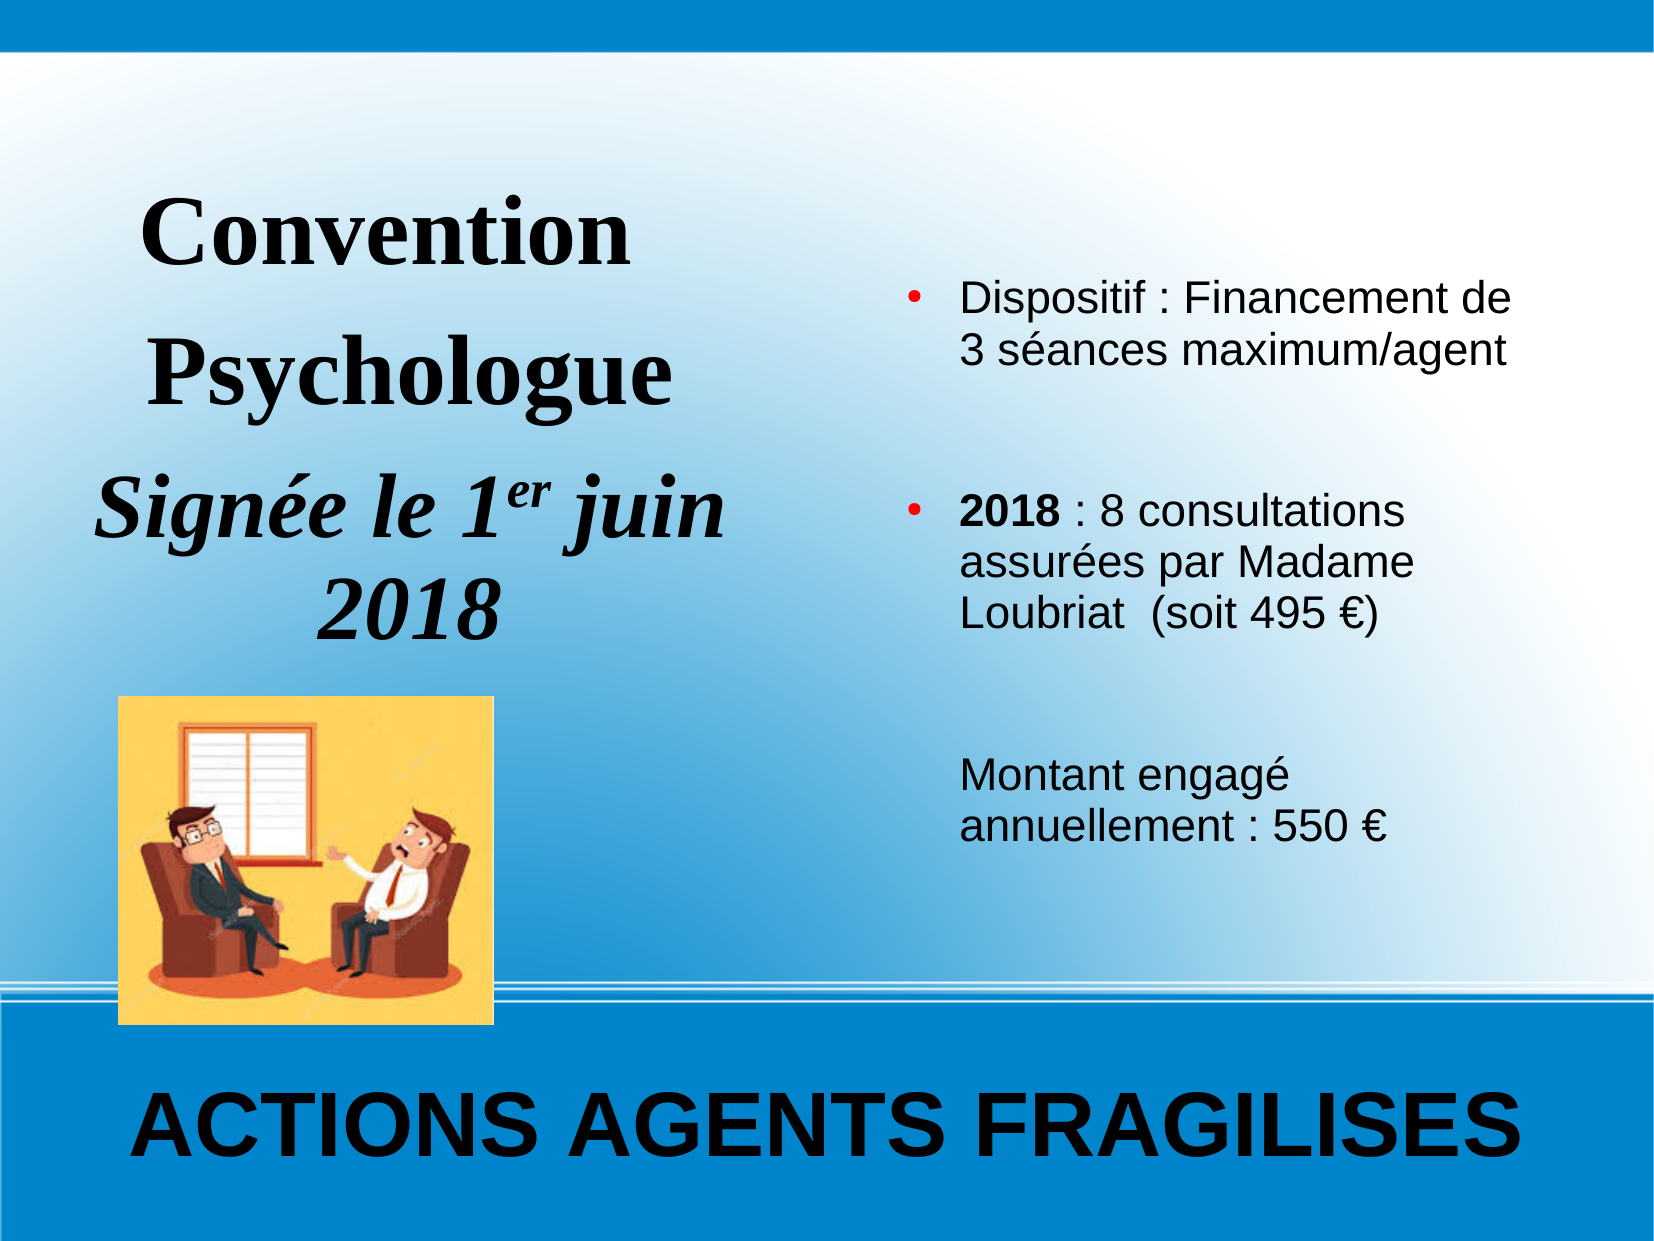

Convention
Psychologue
Signée le 1er juin 2018
Dispositif : Financement de 3 séances maximum/agent
2018 : 8 consultations assurées par Madame Loubriat (soit 495 €)
Montant engagé annuellement : 550 €
# ACTIONS AGENTS FRAGILISES